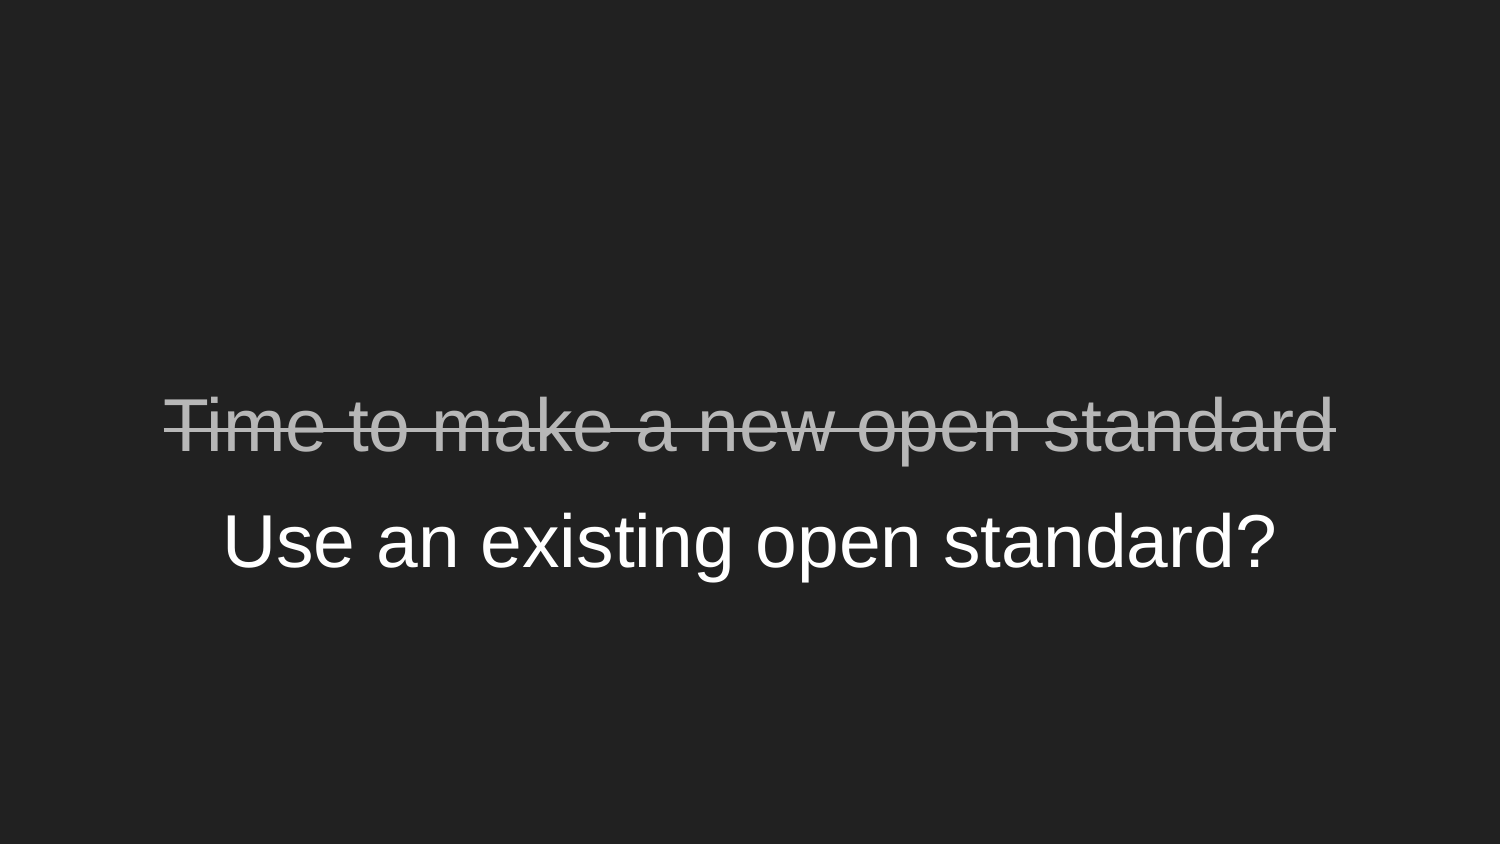

# Time to make a new open standard
Use an existing open standard?